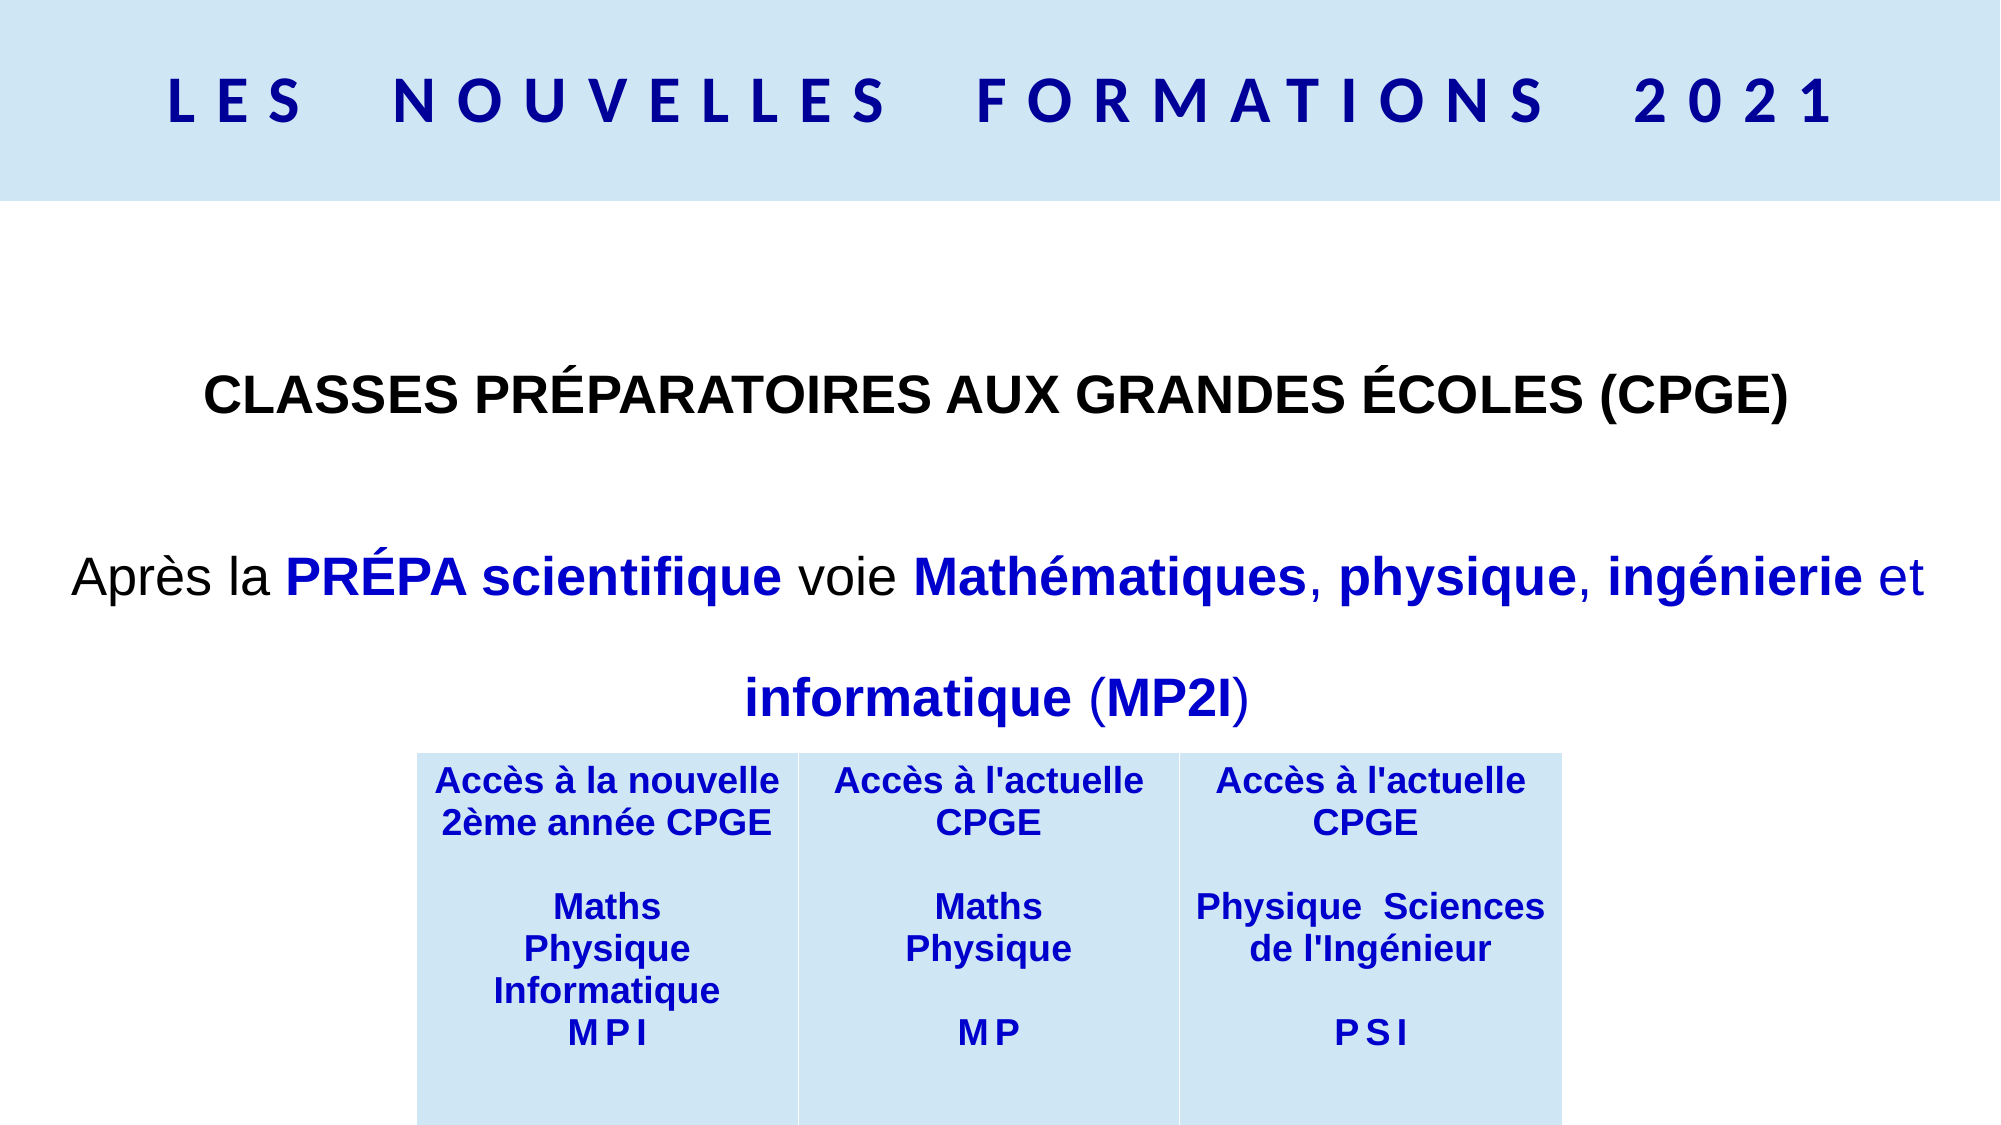

# LES NOUVELLES FORMATIONS 2021
CLASSES PRÉPARATOIRES AUX GRANDES ÉCOLES (CPGE)
Après la PRÉPA scientifique voie Mathématiques, physique, ingénierie et informatique (MP2I)
| Accès à la nouvelle 2ème année CPGE Maths Physique Informatique MPI | Accès à l'actuelle CPGE Maths Physique MP | Accès à l'actuelle CPGE Physique Sciences de l'Ingénieur PSI |
| --- | --- | --- |